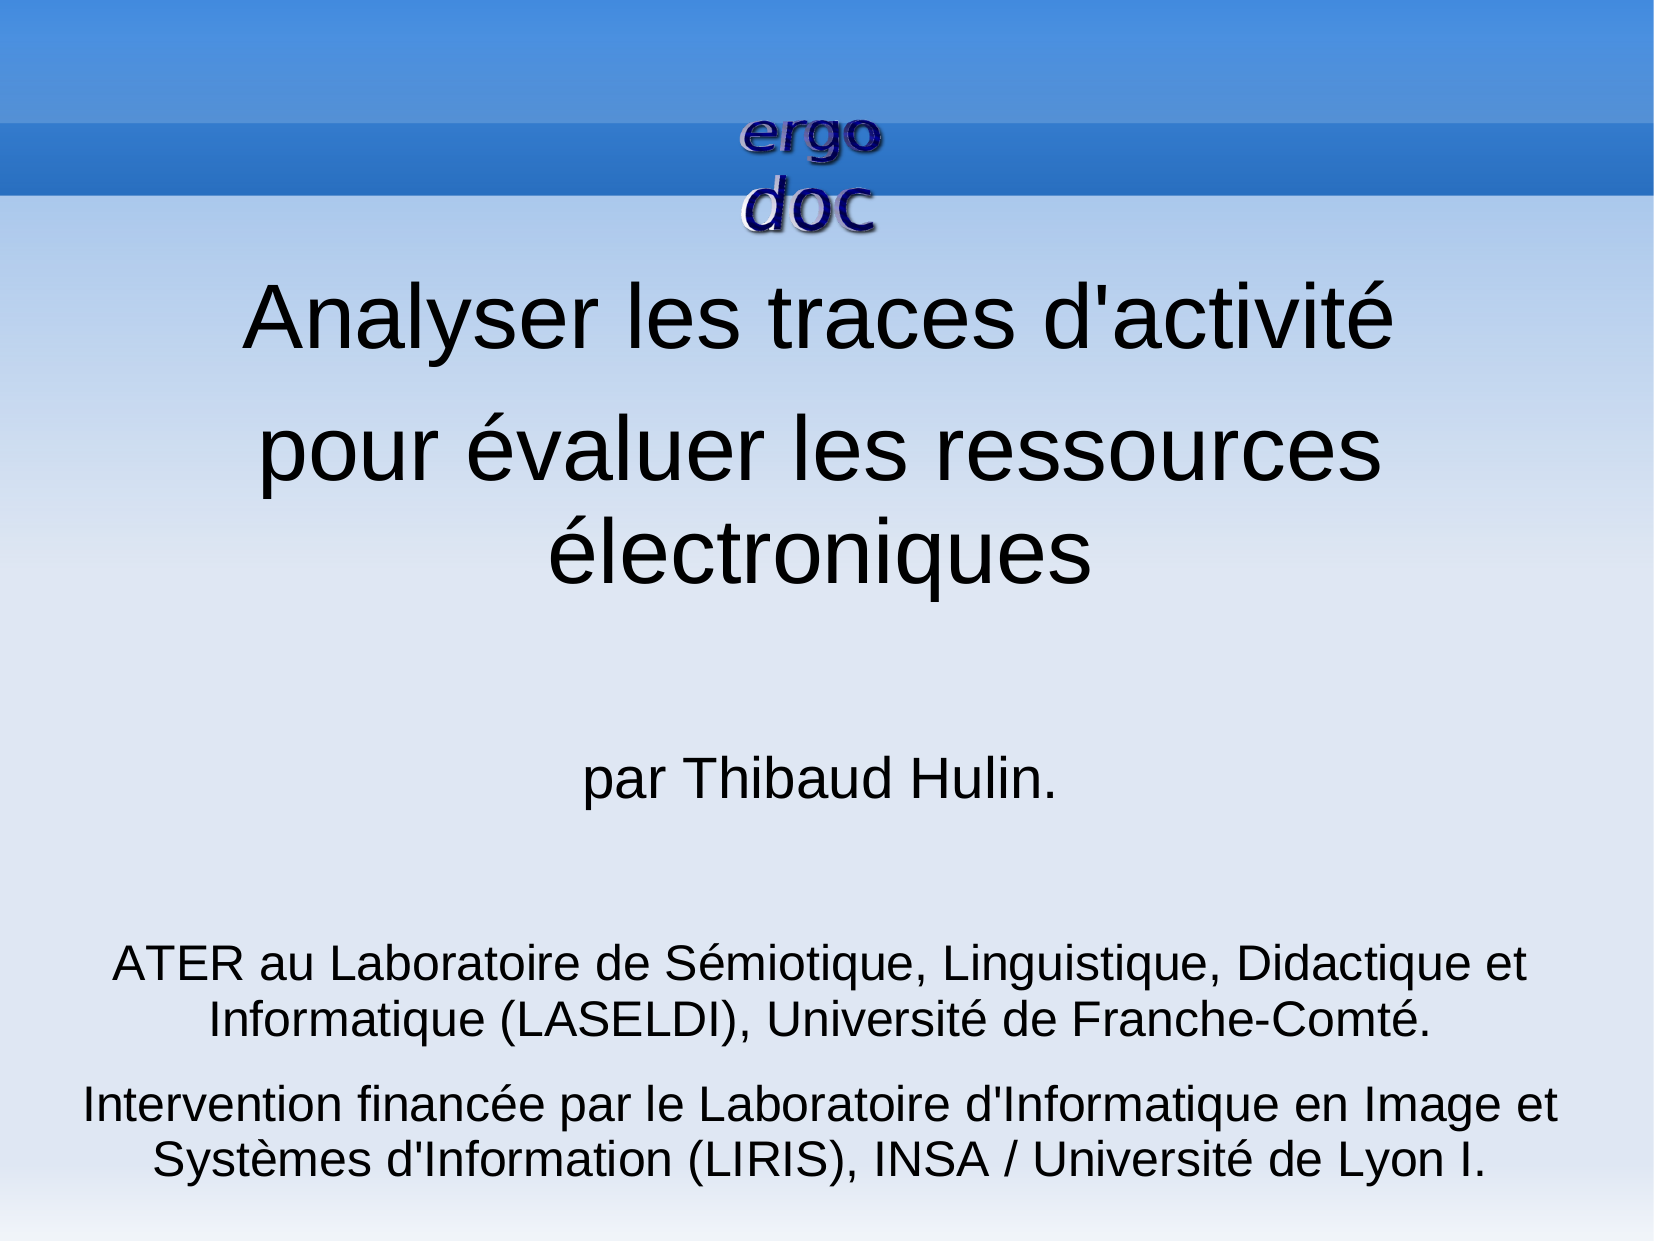

# Analyser les traces d'activité
pour évaluer les ressources électroniques
par Thibaud Hulin.
ATER au Laboratoire de Sémiotique, Linguistique, Didactique et Informatique (LASELDI), Université de Franche-Comté.
Intervention financée par le Laboratoire d'Informatique en Image et Systèmes d'Information (LIRIS), INSA / Université de Lyon I.